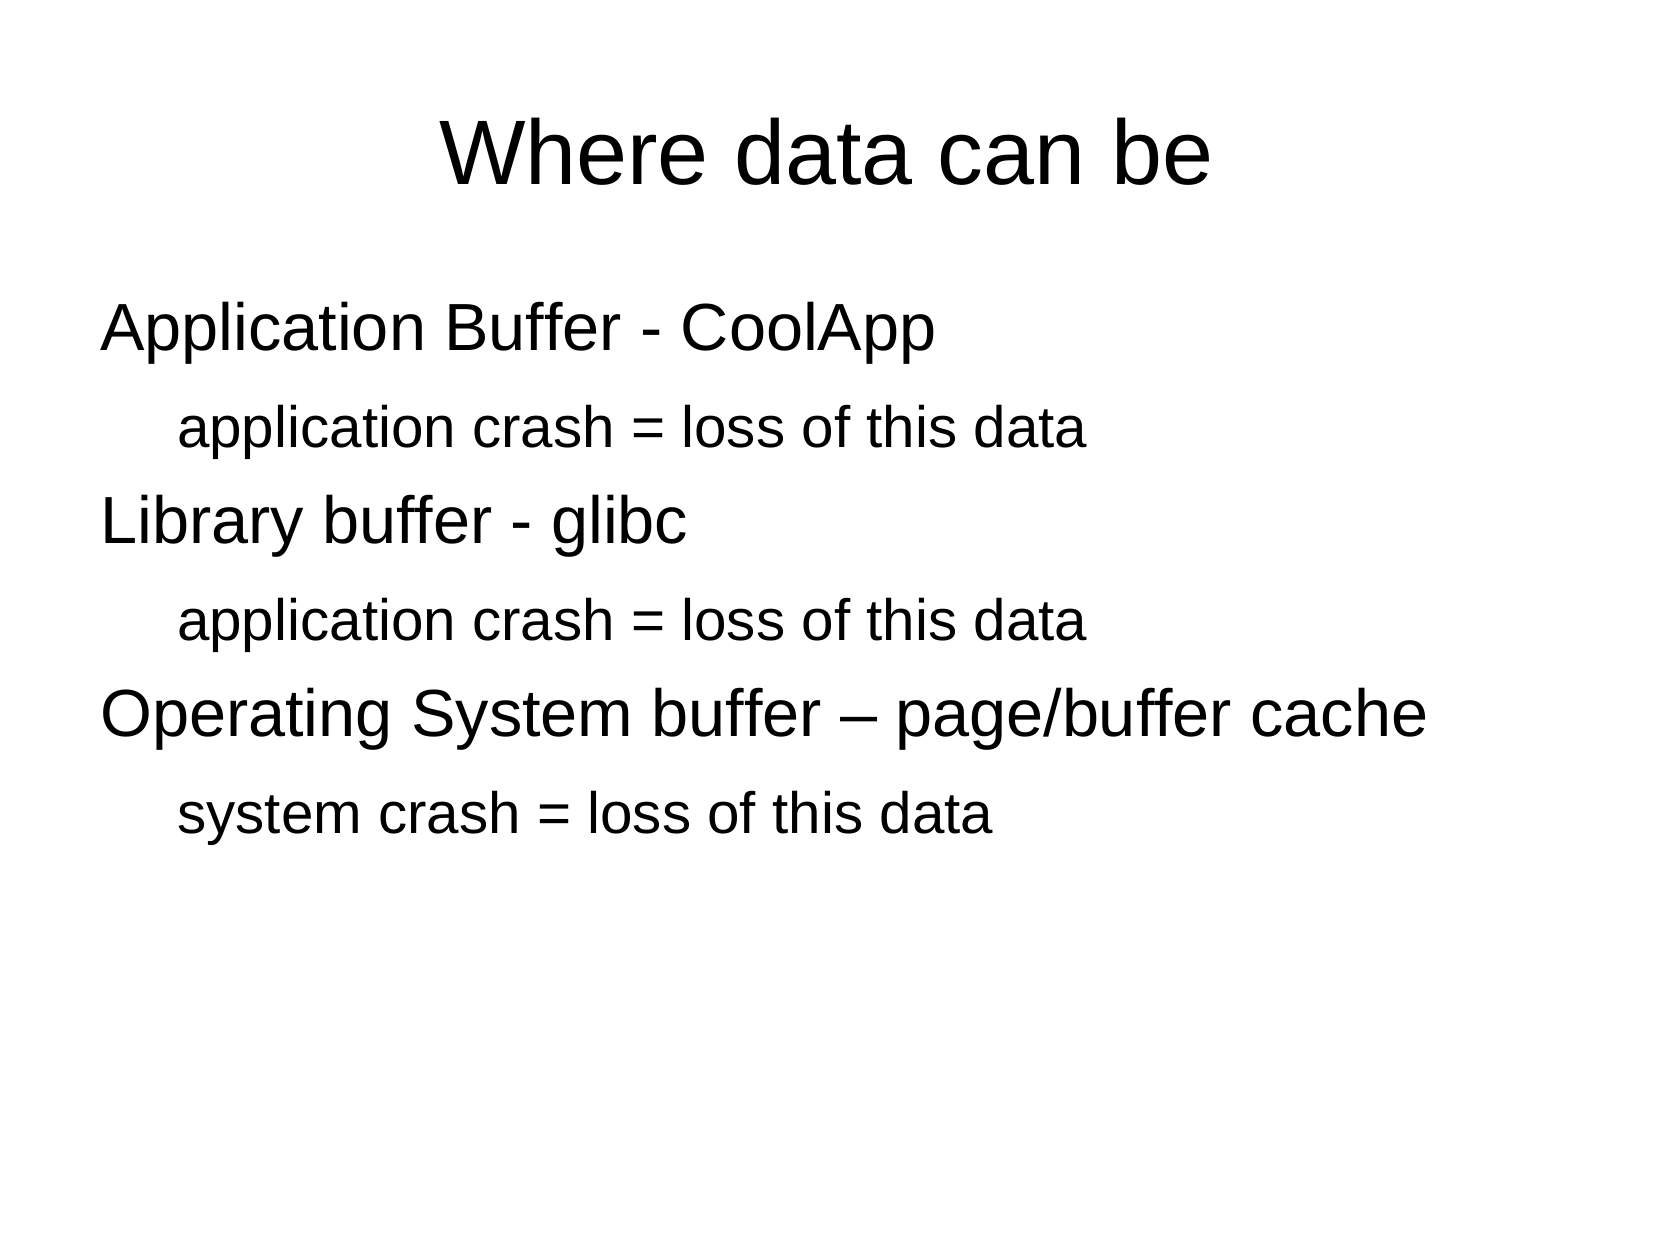

# Where data can be
Application Buffer - CoolApp
application crash = loss of this data
Library buffer - glibc
application crash = loss of this data
Operating System buffer – page/buffer cache
system crash = loss of this data